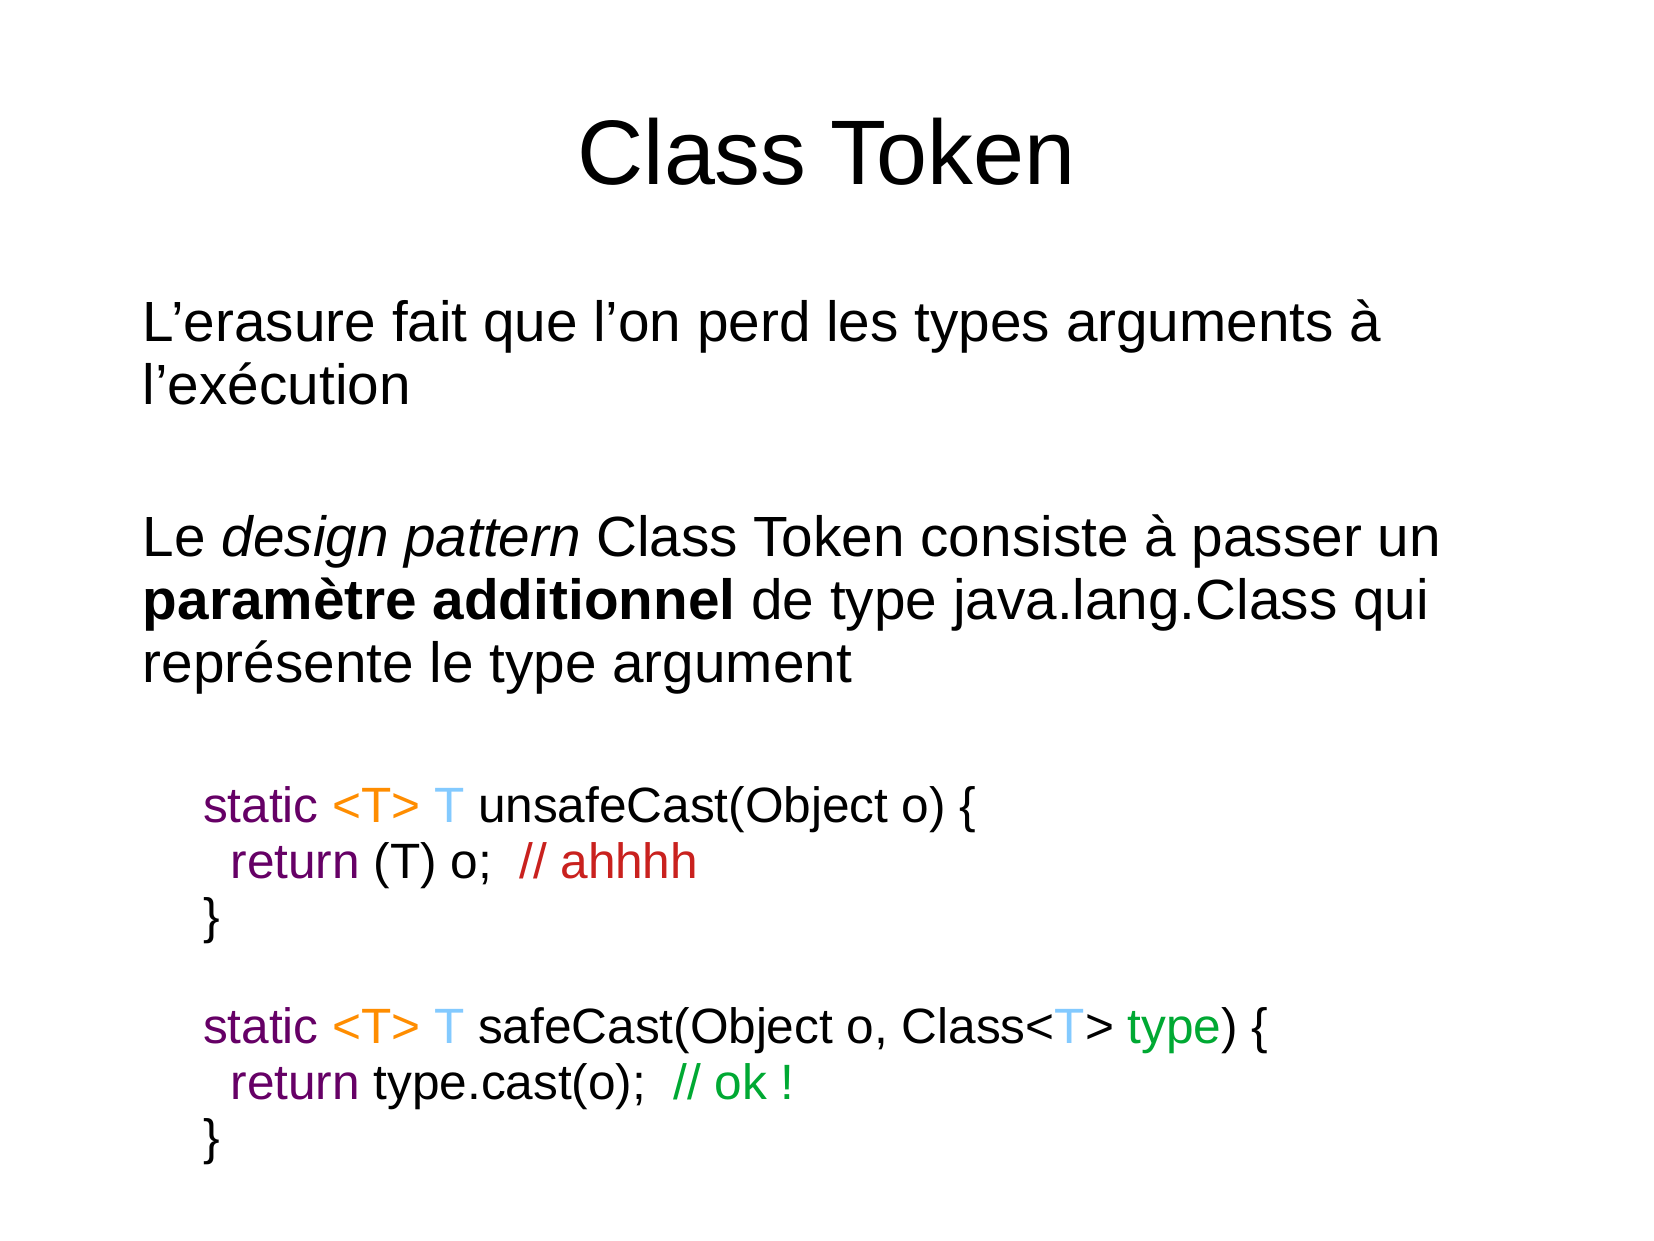

# Class Token
L’erasure fait que l’on perd les types arguments à l’exécution
Le design pattern Class Token consiste à passer un paramètre additionnel de type java.lang.Class qui représente le type argument
static <T> T unsafeCast(Object o) {
 return (T) o; // ahhhh
}
static <T> T safeCast(Object o, Class<T> type) {
 return type.cast(o); // ok !
}